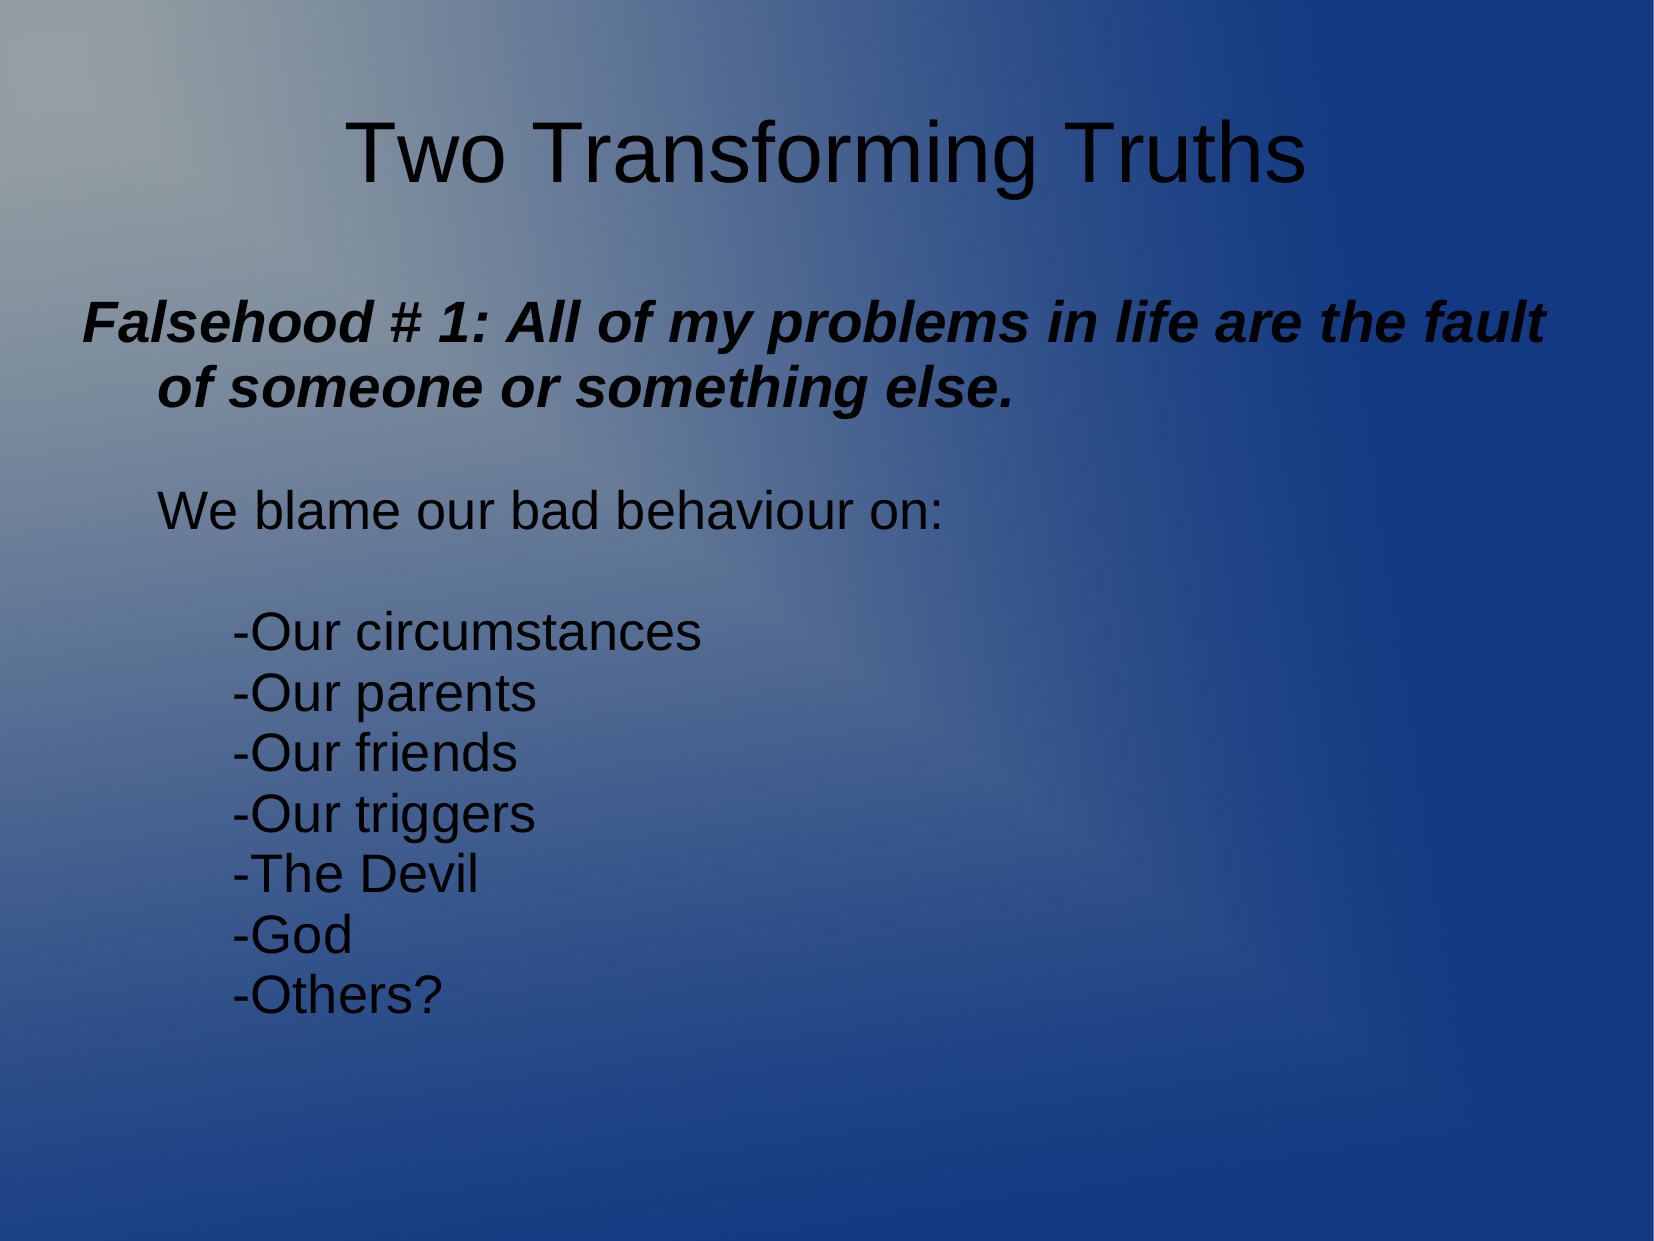

# Two Transforming Truths
Falsehood # 1: All of my problems in life are the fault 	of someone or something else.
	We blame our bad behaviour on:
		-Our circumstances
		-Our parents
		-Our friends
		-Our triggers
		-The Devil
		-God
		-Others?